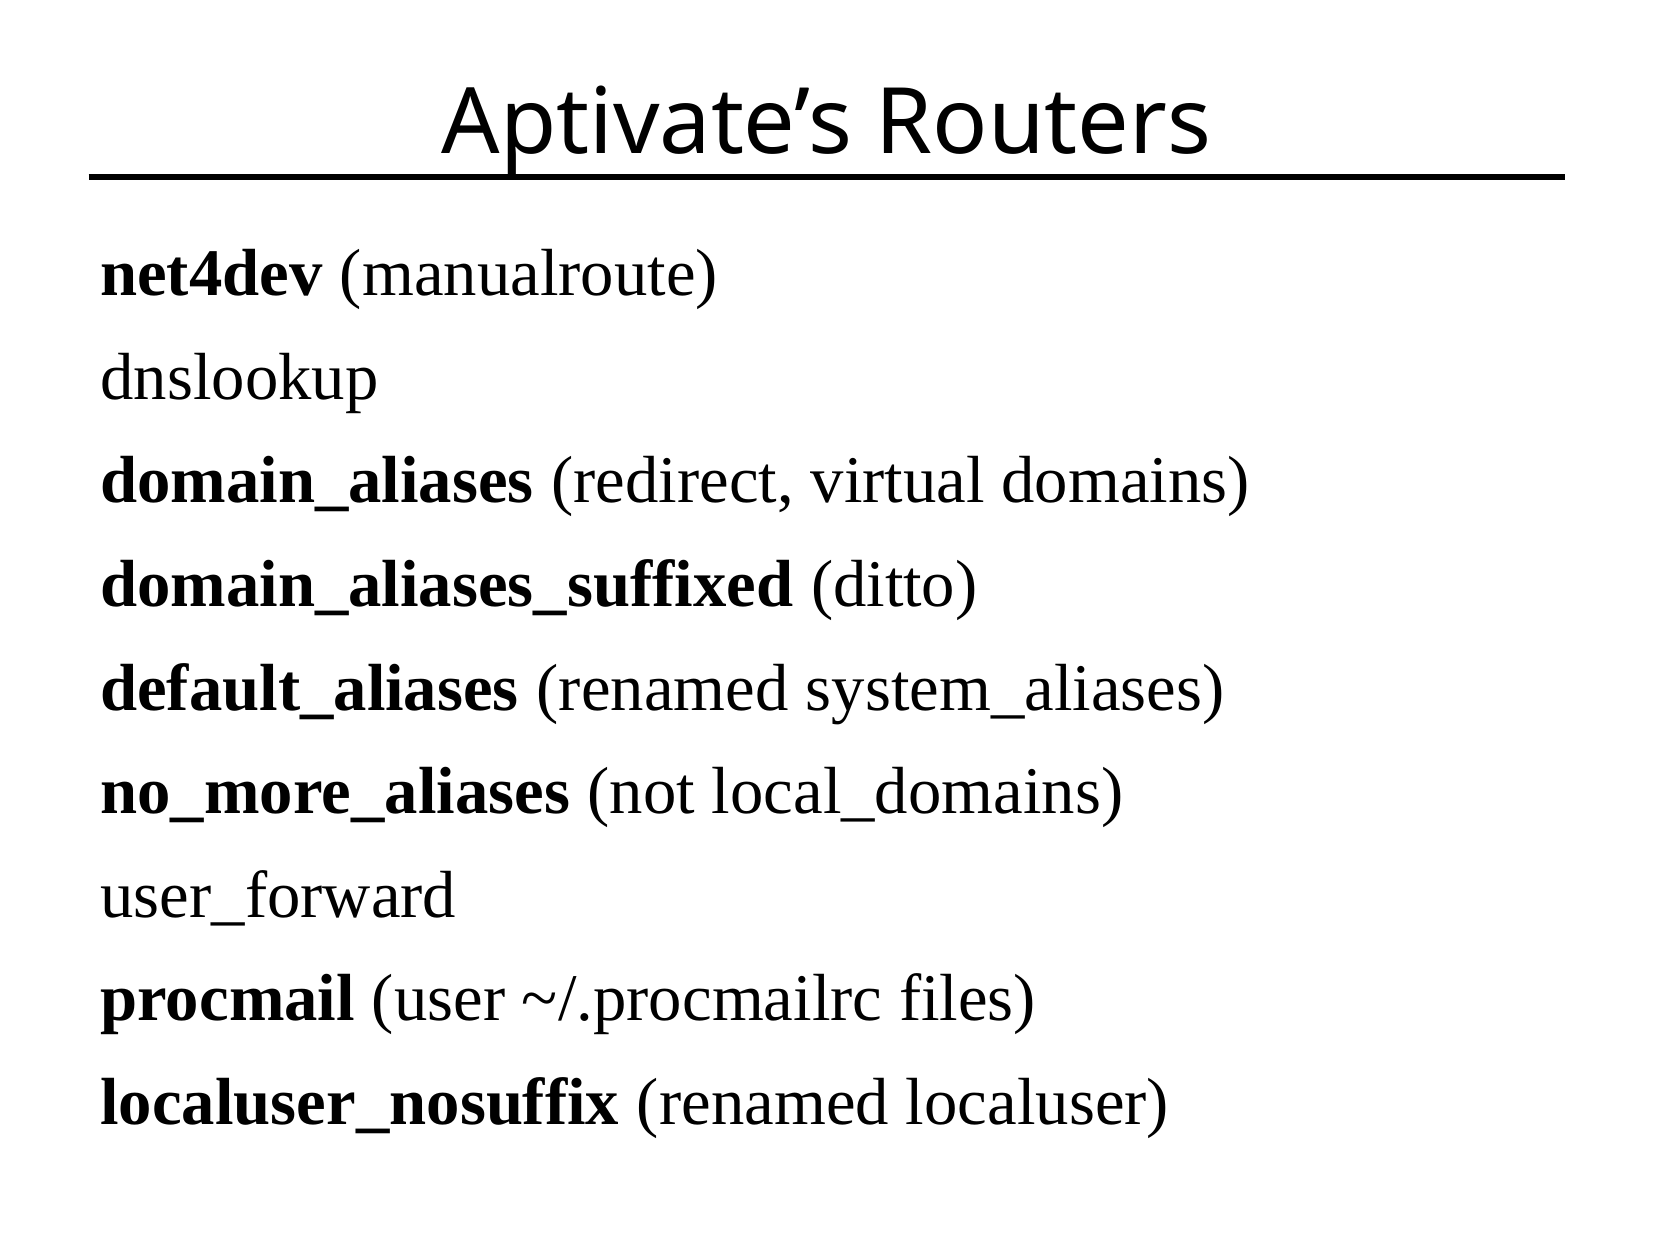

# Aptivate’s Routers
net4dev (manualroute)
dnslookup
domain_aliases (redirect, virtual domains)
domain_aliases_suffixed (ditto)
default_aliases (renamed system_aliases)
no_more_aliases (not local_domains)
user_forward
procmail (user ~/.procmailrc files)
localuser_nosuffix (renamed localuser)